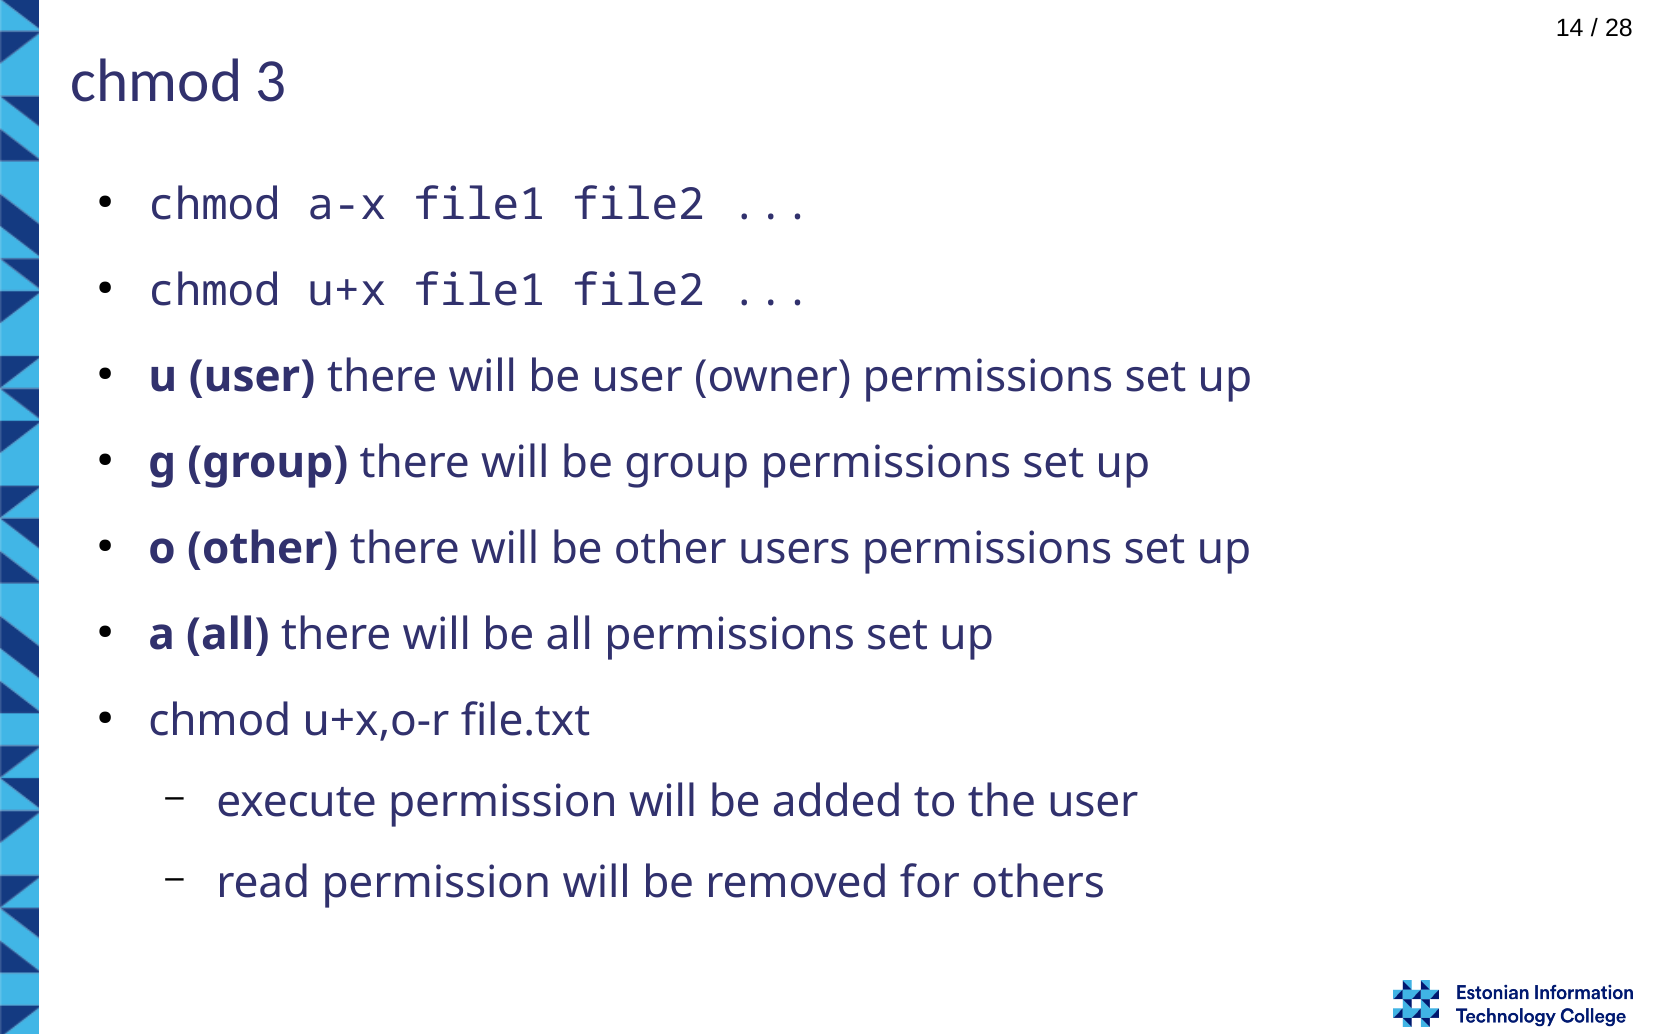

# chmod 3
chmod a-x file1 file2 ...
chmod u+x file1 file2 ...
u (user) there will be user (owner) permissions set up
g (group) there will be group permissions set up
o (other) there will be other users permissions set up
a (all) there will be all permissions set up
chmod u+x,o-r file.txt
execute permission will be added to the user
read permission will be removed for others